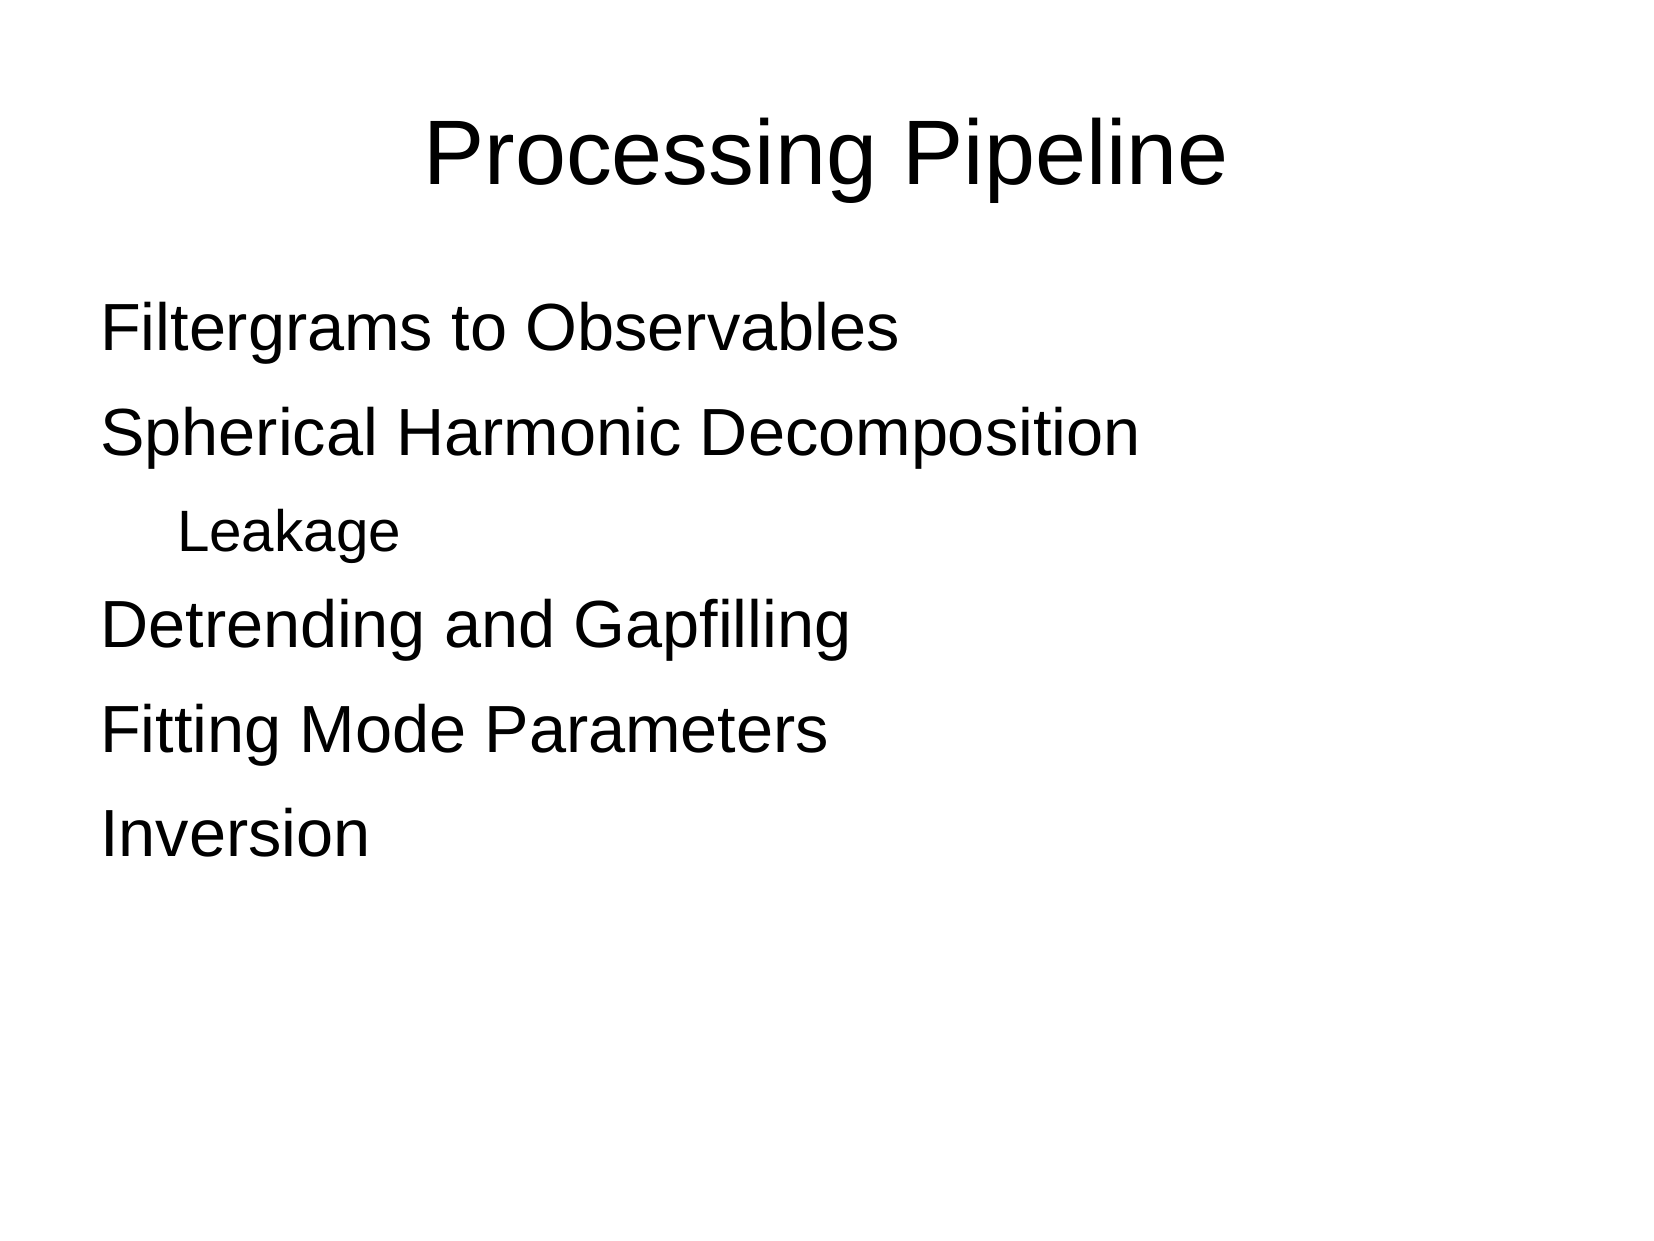

# Processing Pipeline
Filtergrams to Observables
Spherical Harmonic Decomposition
Leakage
Detrending and Gapfilling
Fitting Mode Parameters
Inversion